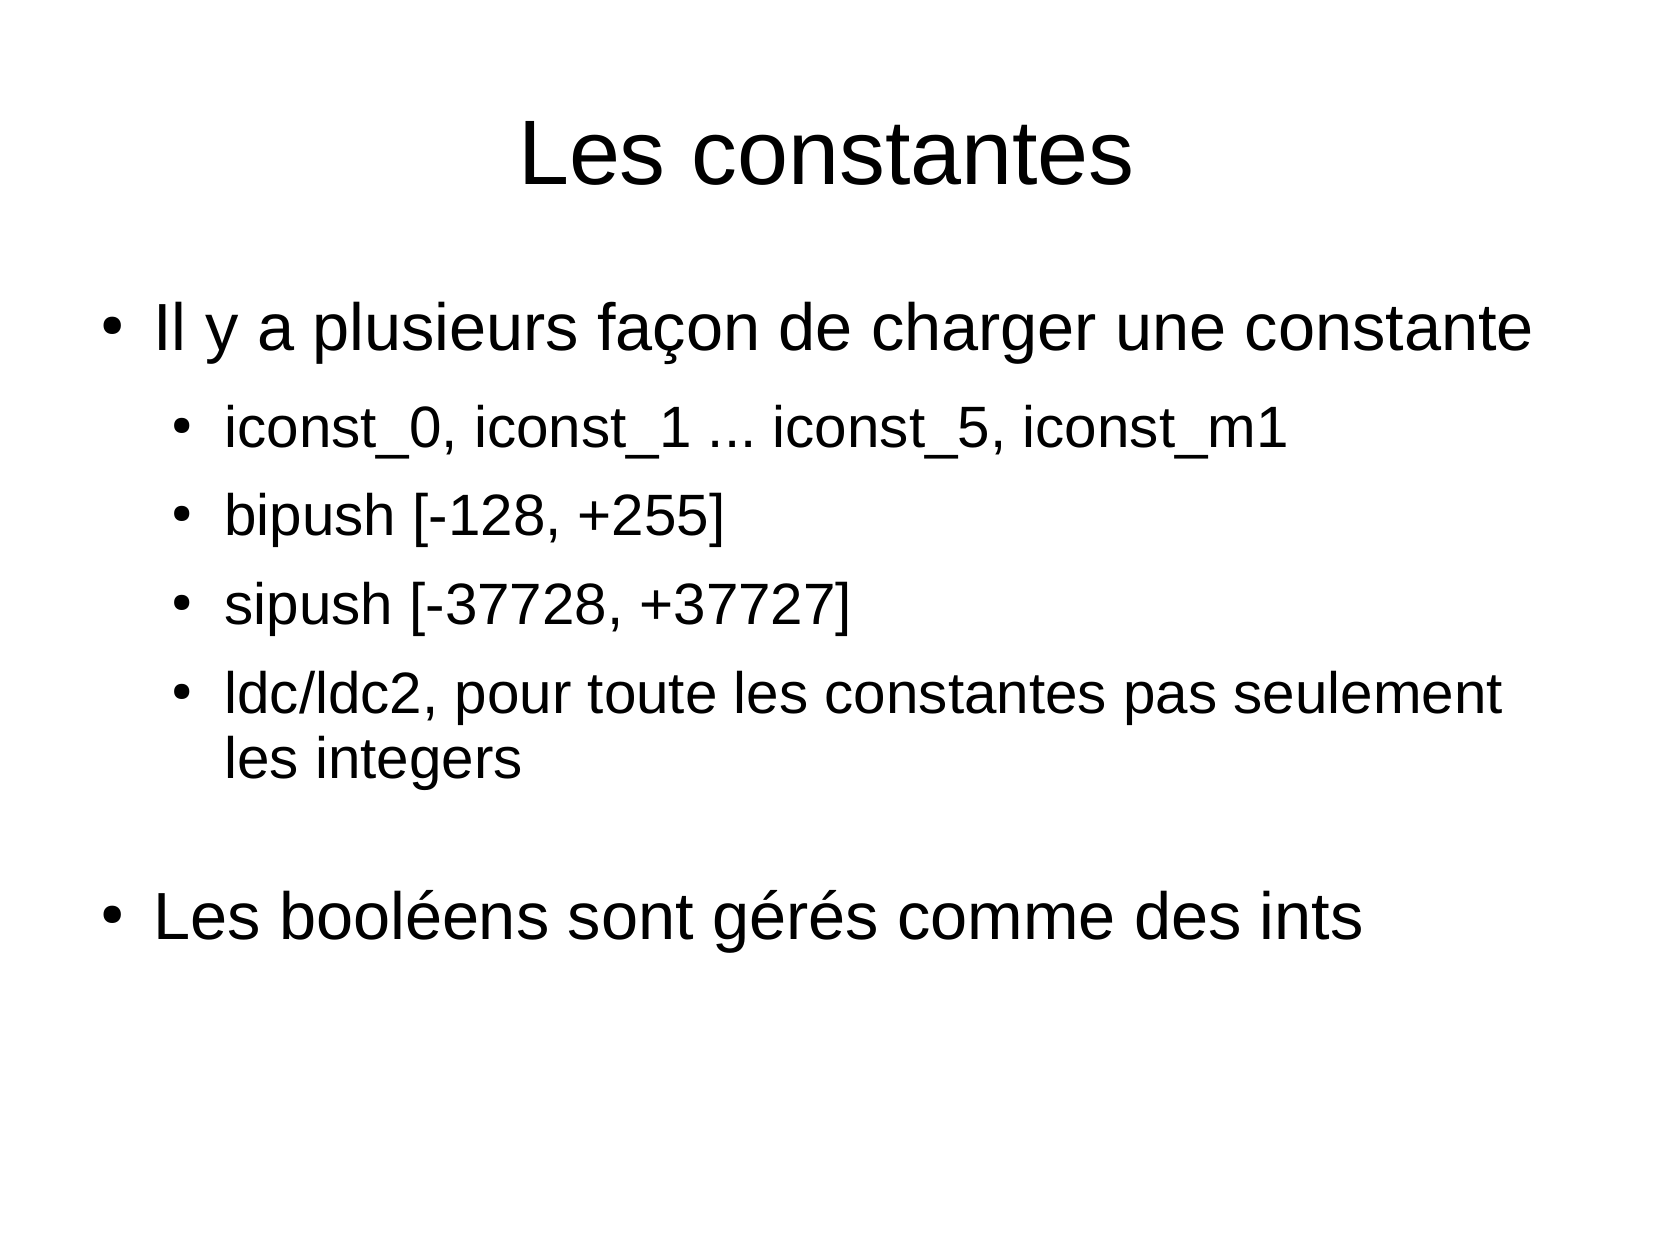

# Les constantes
Il y a plusieurs façon de charger une constante
iconst_0, iconst_1 ... iconst_5, iconst_m1
bipush [-128, +255]
sipush [-37728, +37727]
ldc/ldc2, pour toute les constantes pas seulement les integers
Les booléens sont gérés comme des ints